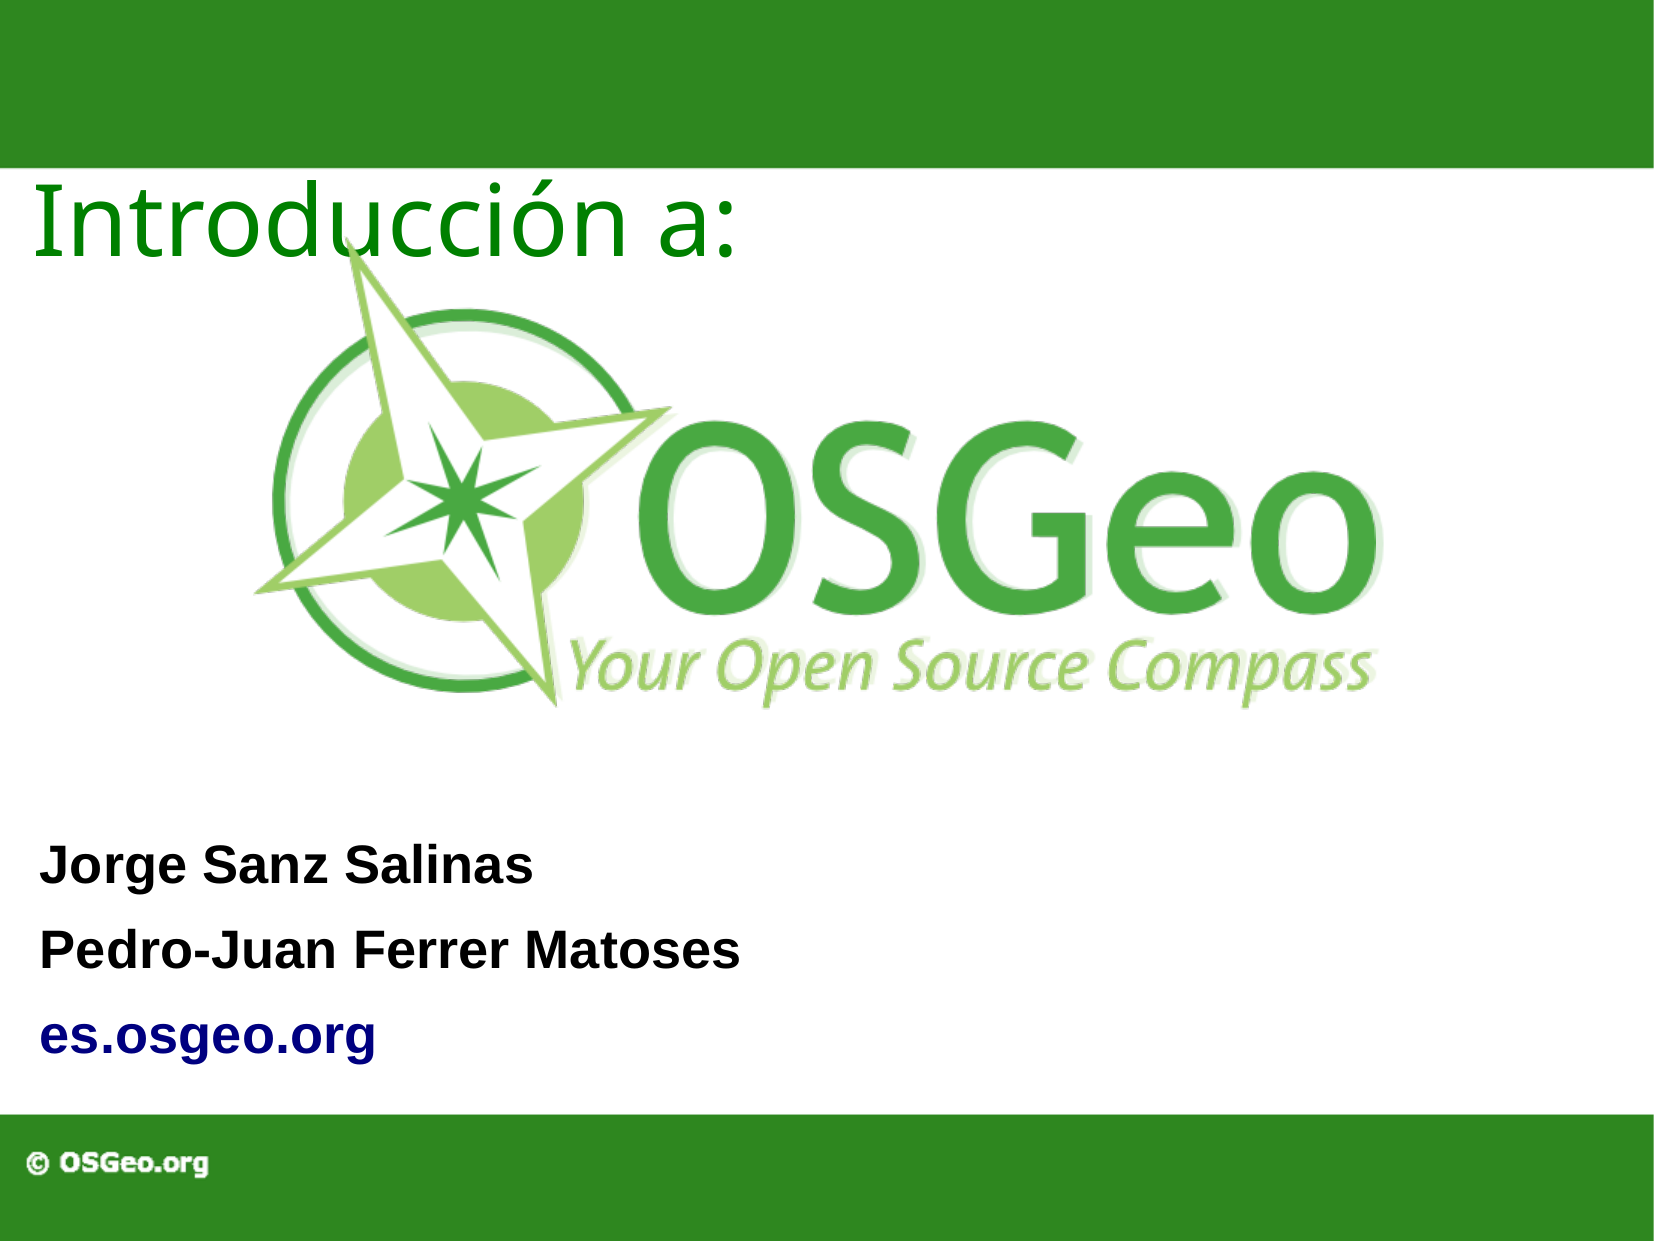

Introducción a:
Jorge Sanz Salinas
Pedro-Juan Ferrer Matoses
es.osgeo.org